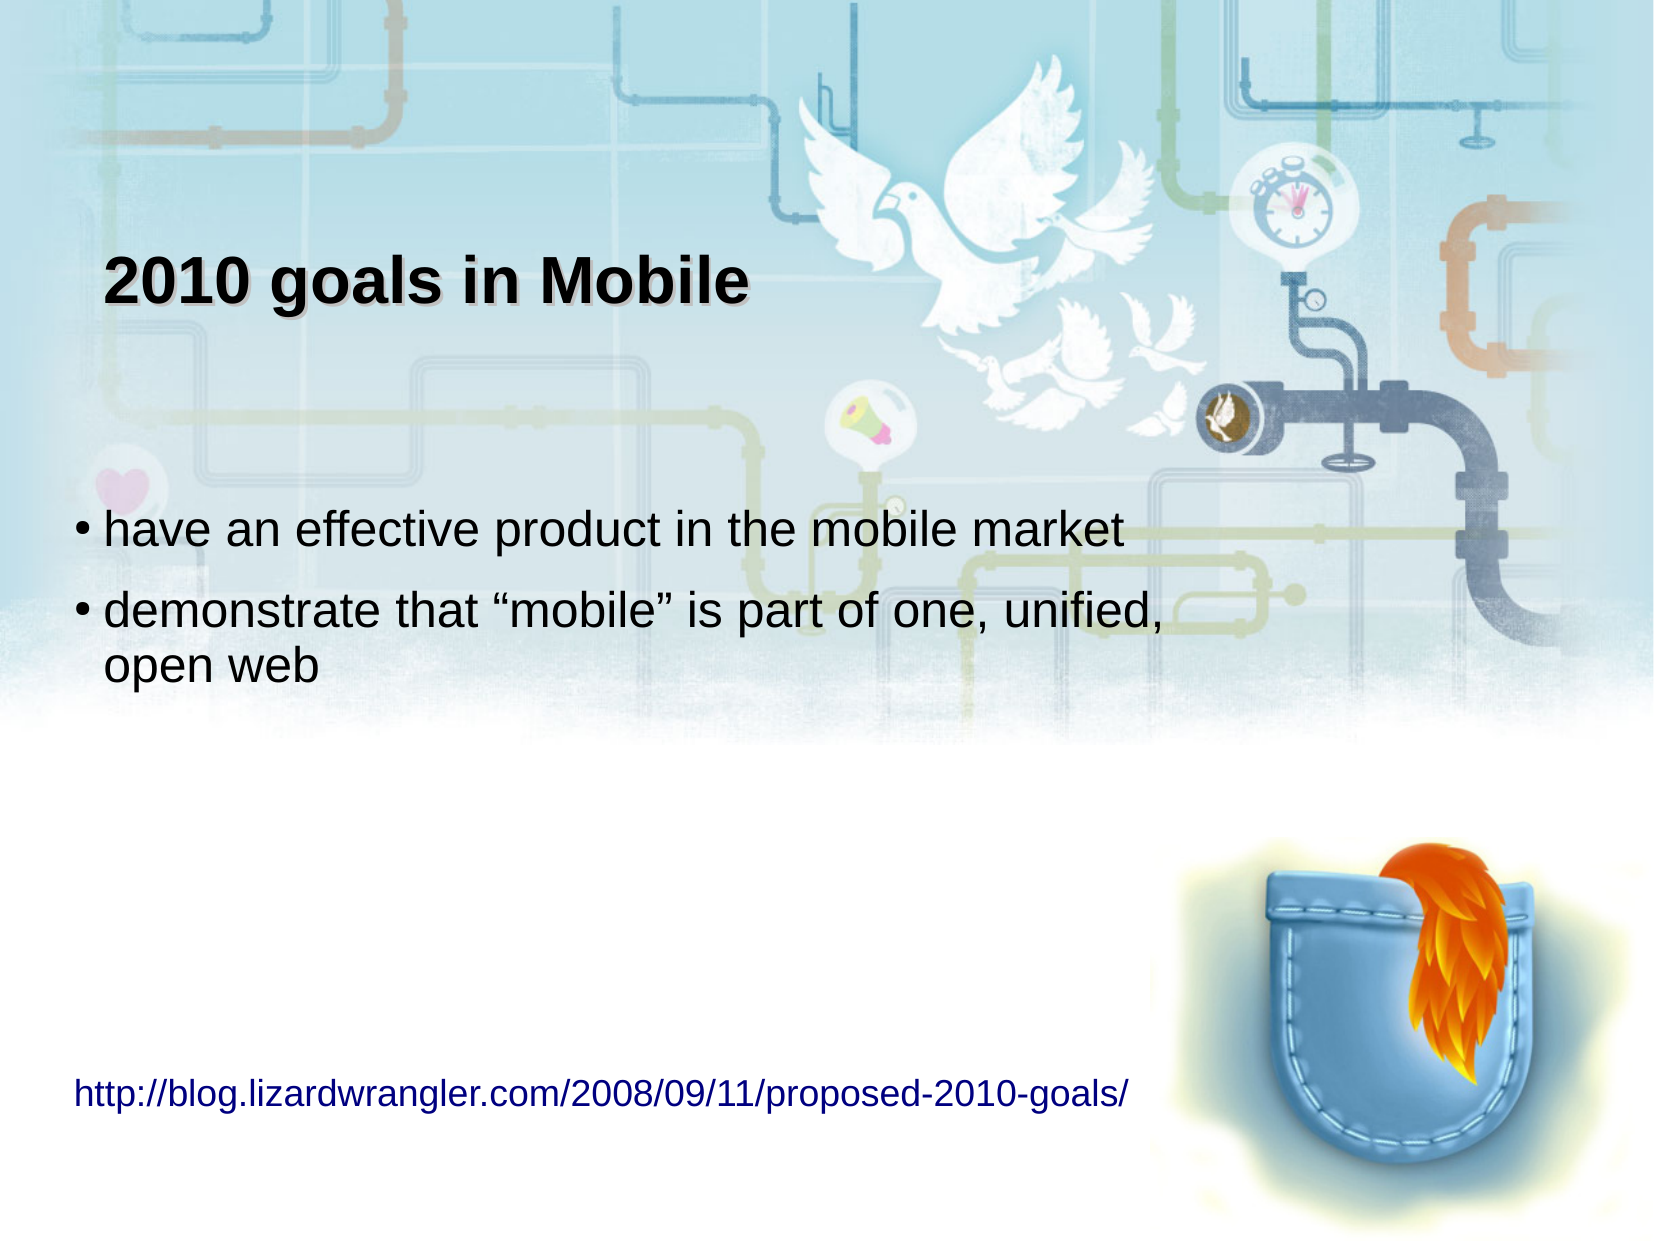

2010 goals in Mobile
have an effective product in the mobile market
demonstrate that “mobile” is part of one, unified, open web
http://blog.lizardwrangler.com/2008/09/11/proposed-2010-goals/